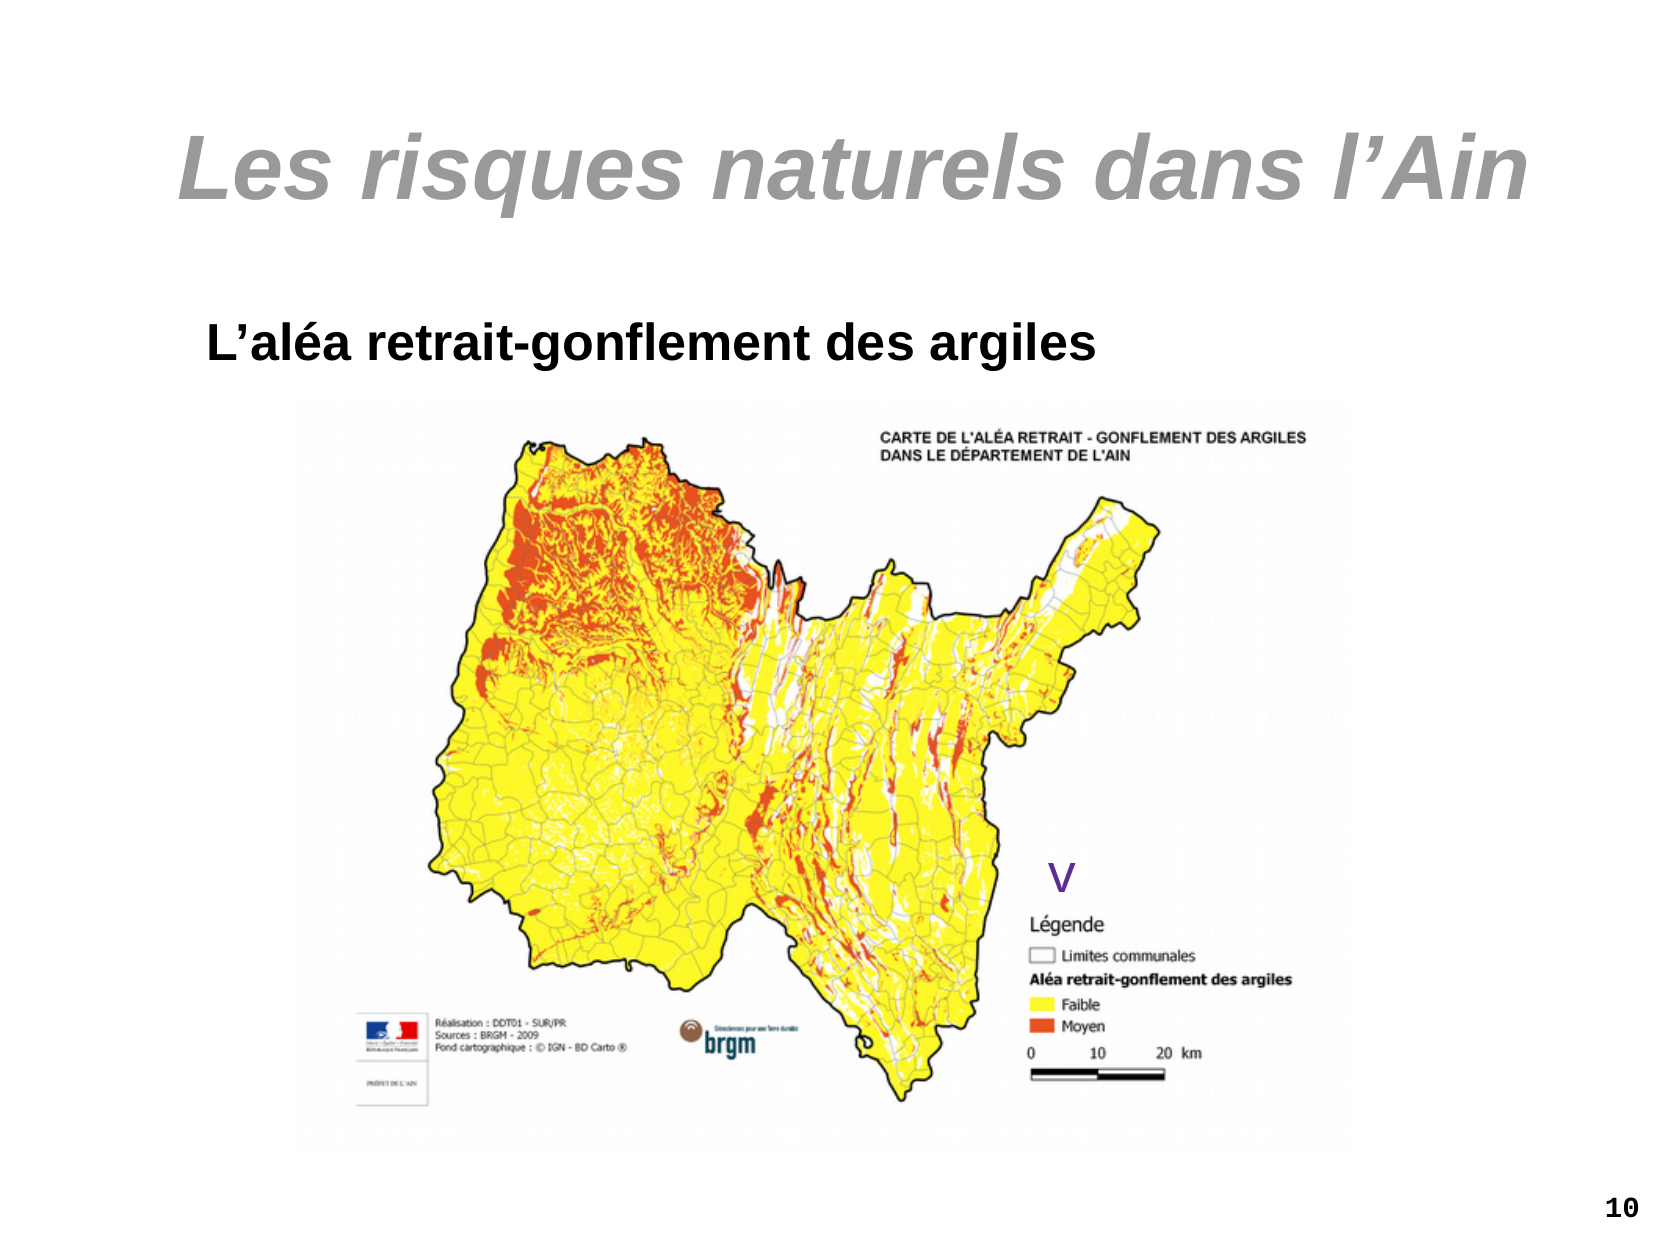

# Les risques naturels dans l’Ain
L’aléa retrait-gonflement des argiles
v